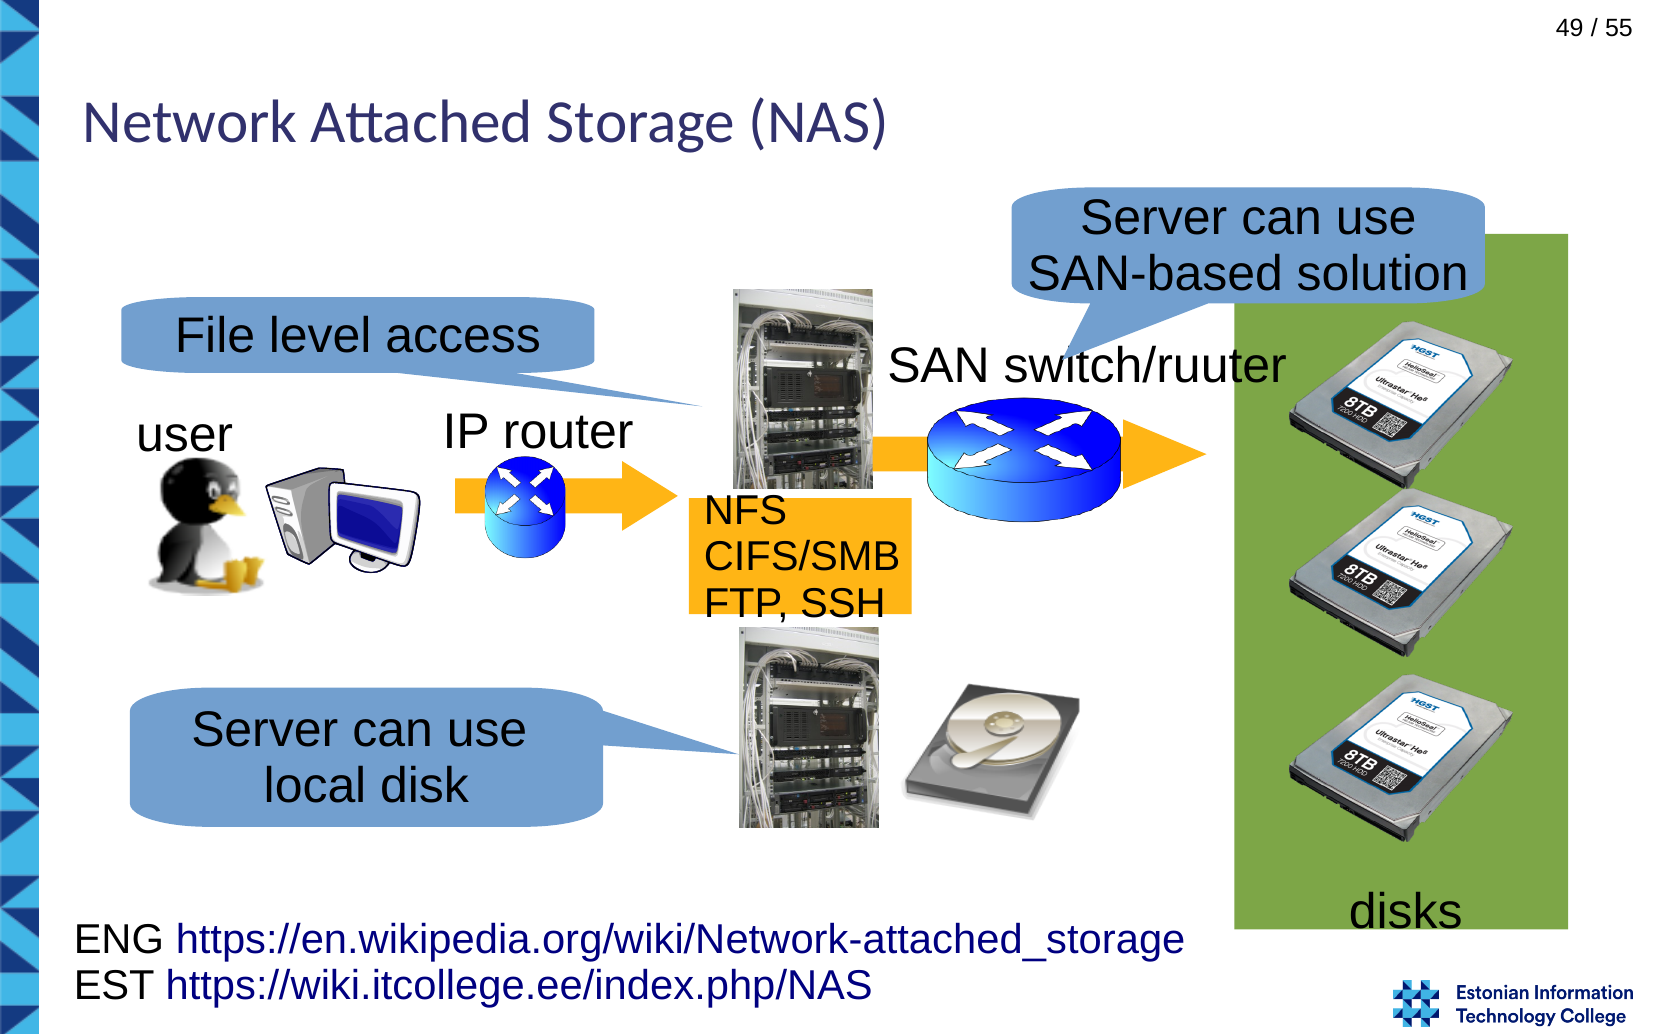

# Network Attached Storage (NAS)
Server can use
SAN-based solution
File level access
SAN switch/ruuter
IP router
user
NFS
CIFS/SMB
FTP, SSH
Server can use
local disk
disks
ENG https://en.wikipedia.org/wiki/Network-attached_storage
EST https://wiki.itcollege.ee/index.php/NAS